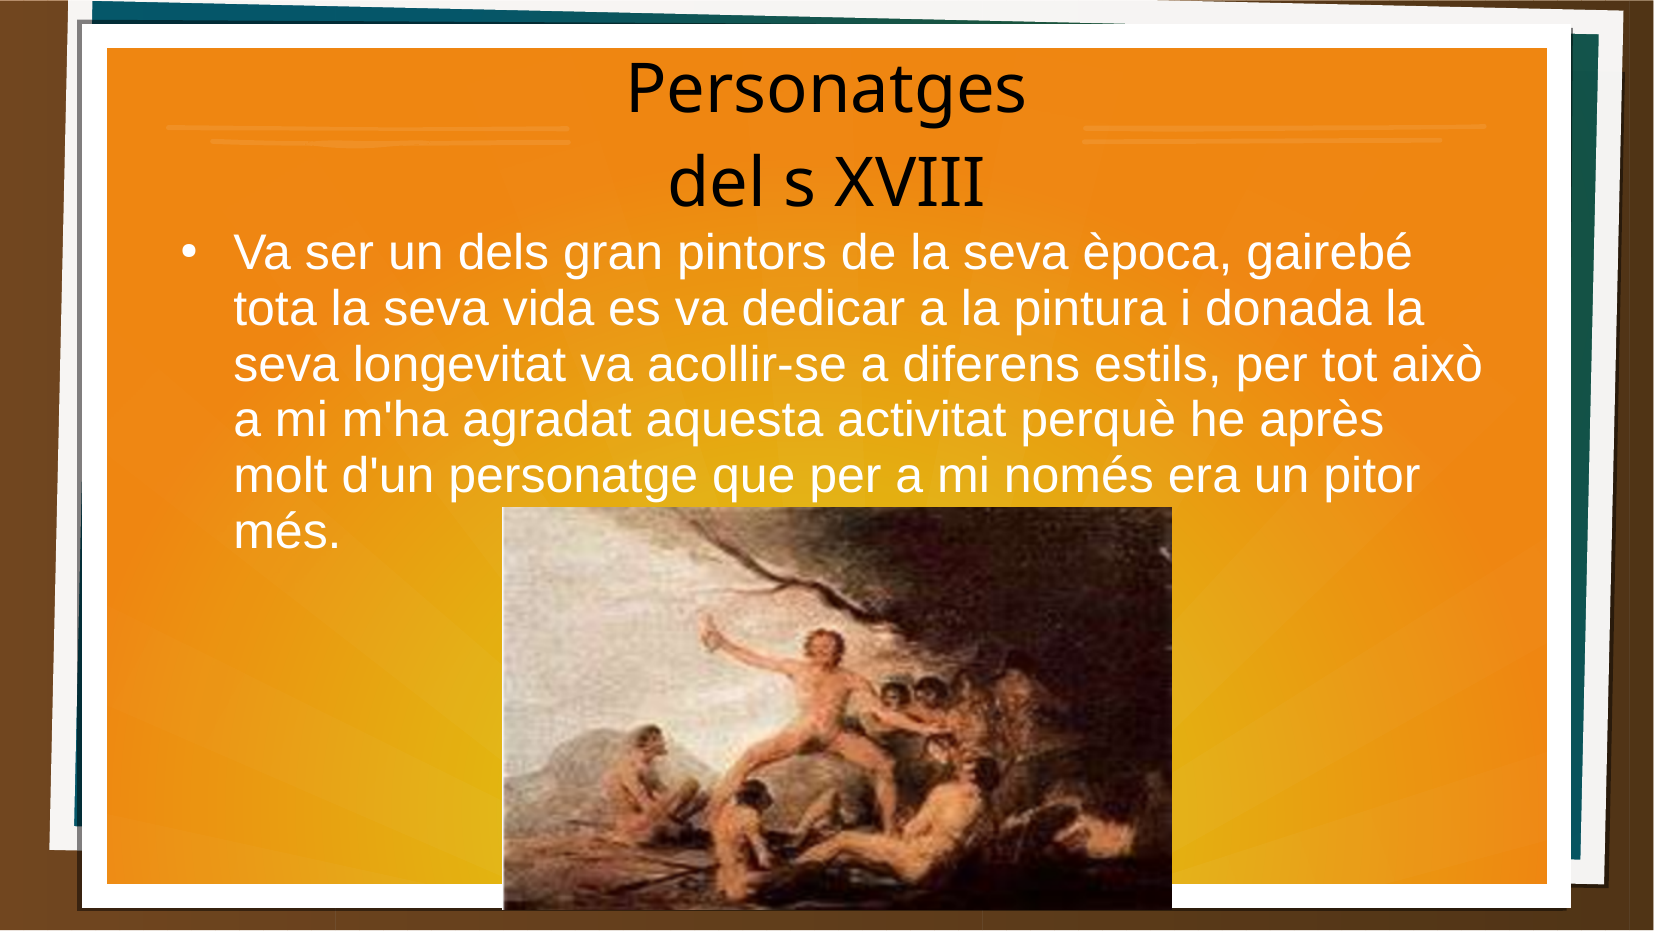

# Personatges del s XVIII
Va ser un dels gran pintors de la seva època, gairebé tota la seva vida es va dedicar a la pintura i donada la seva longevitat va acollir-se a diferens estils, per tot això a mi m'ha agradat aquesta activitat perquè he après molt d'un personatge que per a mi només era un pitor més.